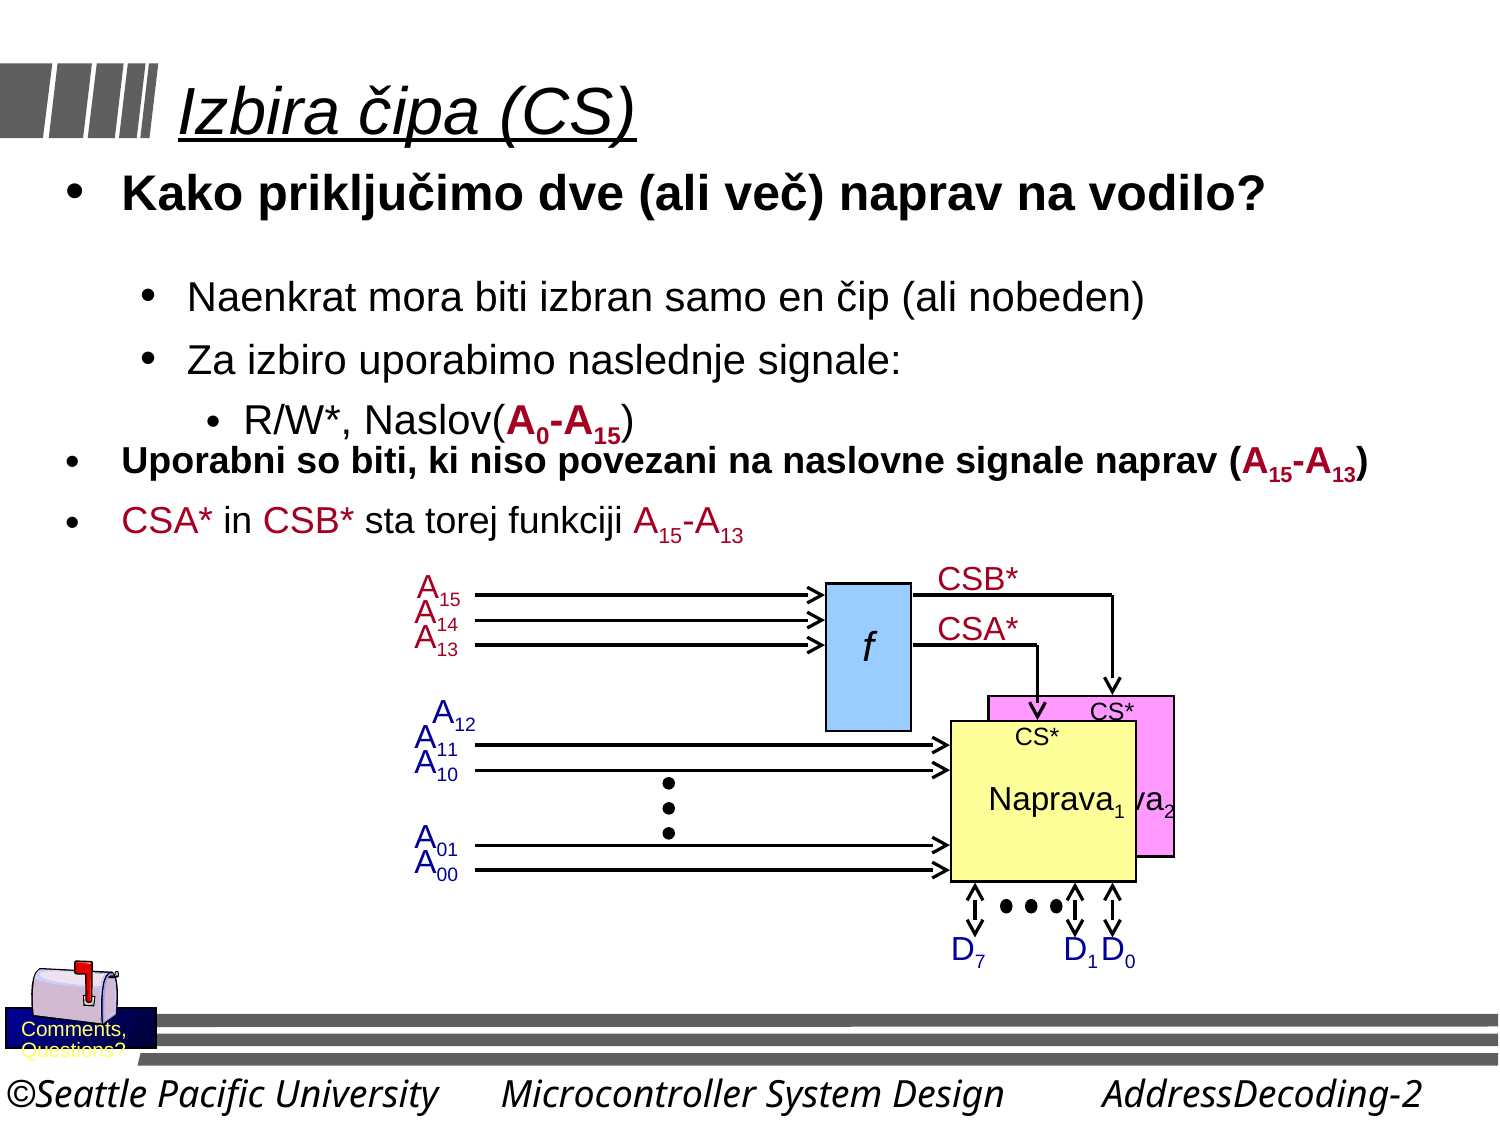

# Izbira čipa (CS)
Kako priključimo dve (ali več) naprav na vodilo?
Naenkrat mora biti izbran samo en čip (ali nobeden)
Za izbiro uporabimo naslednje signale:
R/W*, Naslov(A0-A15)
Uporabni so biti, ki niso povezani na naslovne signale naprav (A15-A13)
CSA* in CSB* sta torej funkciji A15-A13
CSB*
A15
A14
A13
f
CSA*
A12
A11
A10
A01
A00
CS*
Naprava2
CS*
Naprava1
D7
D1
D0